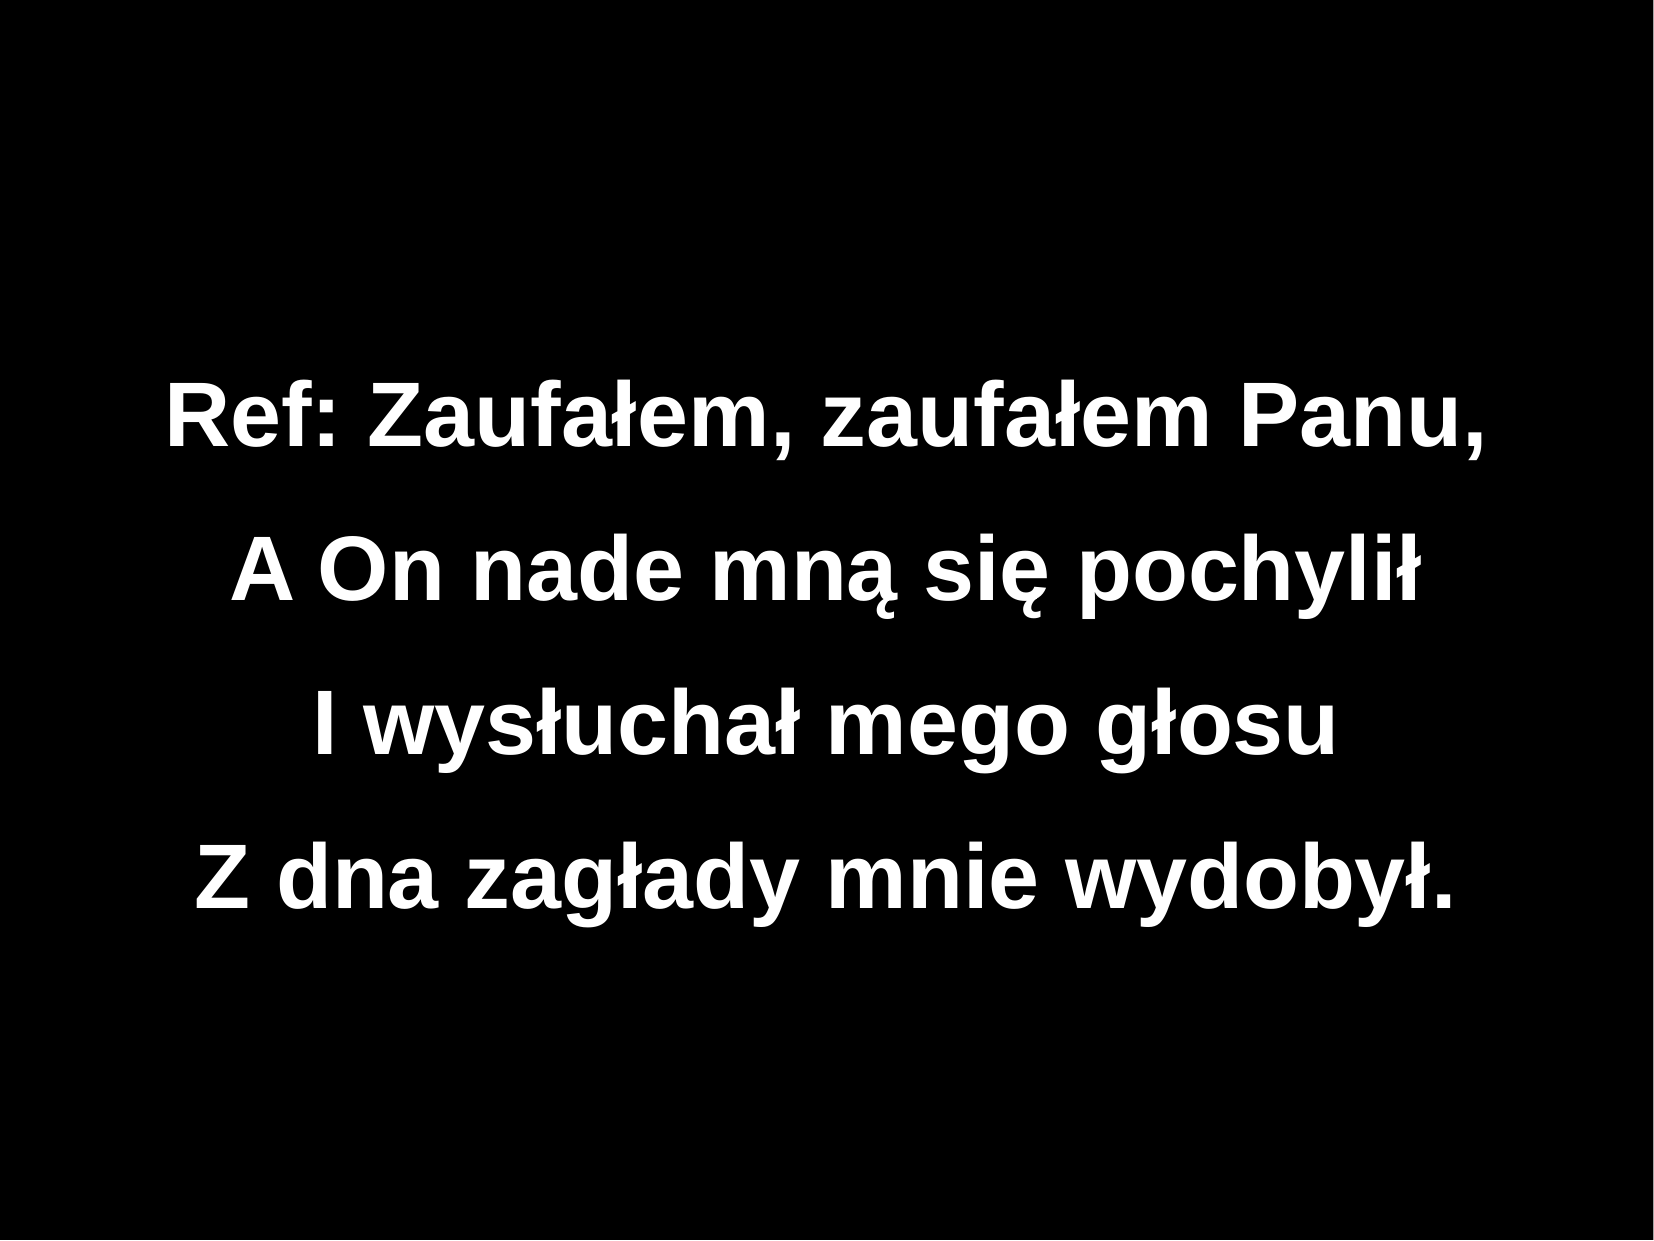

# Ref: Zaufałem, zaufałem Panu,
A On nade mną się pochylił
I wysłuchał mego głosu
Z dna zagłady mnie wydobył.